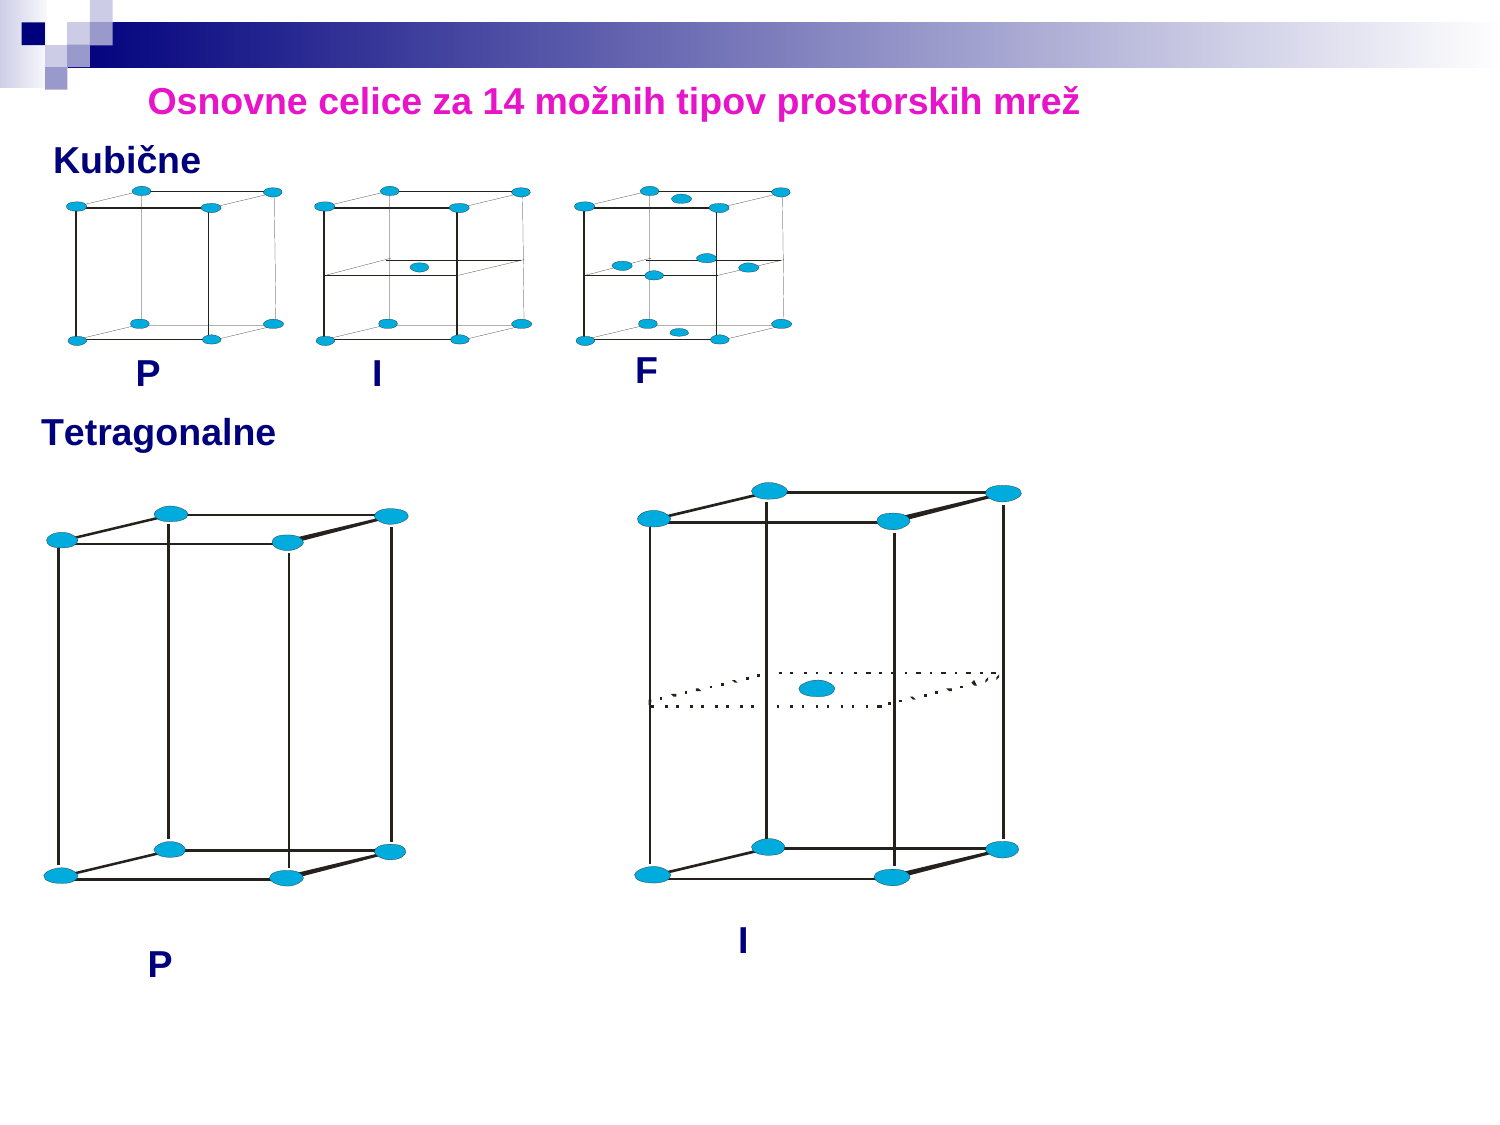

Osnovne celice za 14 možnih tipov prostorskih mrež
Kubične
F
P
I
Tetragonalne
I
P